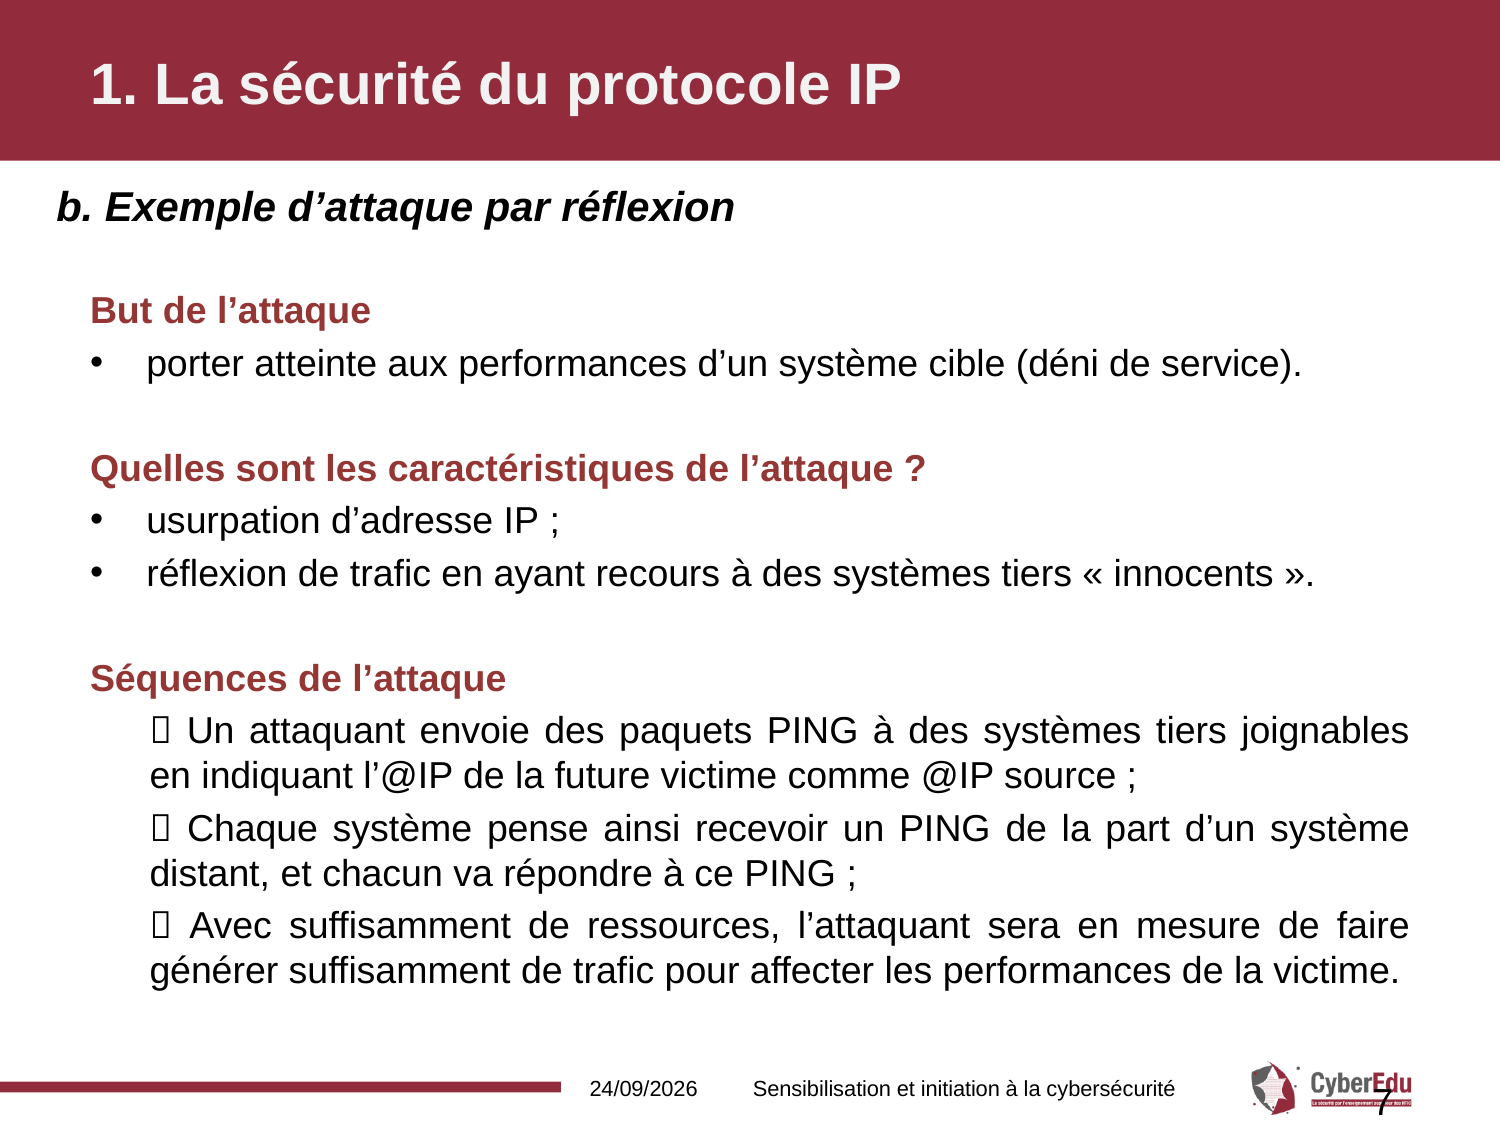

# 1. La sécurité du protocole IP
b. Exemple d’attaque par réflexion
But de l’attaque
porter atteinte aux performances d’un système cible (déni de service).
Quelles sont les caractéristiques de l’attaque ?
usurpation d’adresse IP ;
réflexion de trafic en ayant recours à des systèmes tiers « innocents ».
Séquences de l’attaque
 Un attaquant envoie des paquets PING à des systèmes tiers joignables en indiquant l’@IP de la future victime comme @IP source ;
 Chaque système pense ainsi recevoir un PING de la part d’un système distant, et chacun va répondre à ce PING ;
 Avec suffisamment de ressources, l’attaquant sera en mesure de faire générer suffisamment de trafic pour affecter les performances de la victime.
Sensibilisation et initiation à la cybersécurité